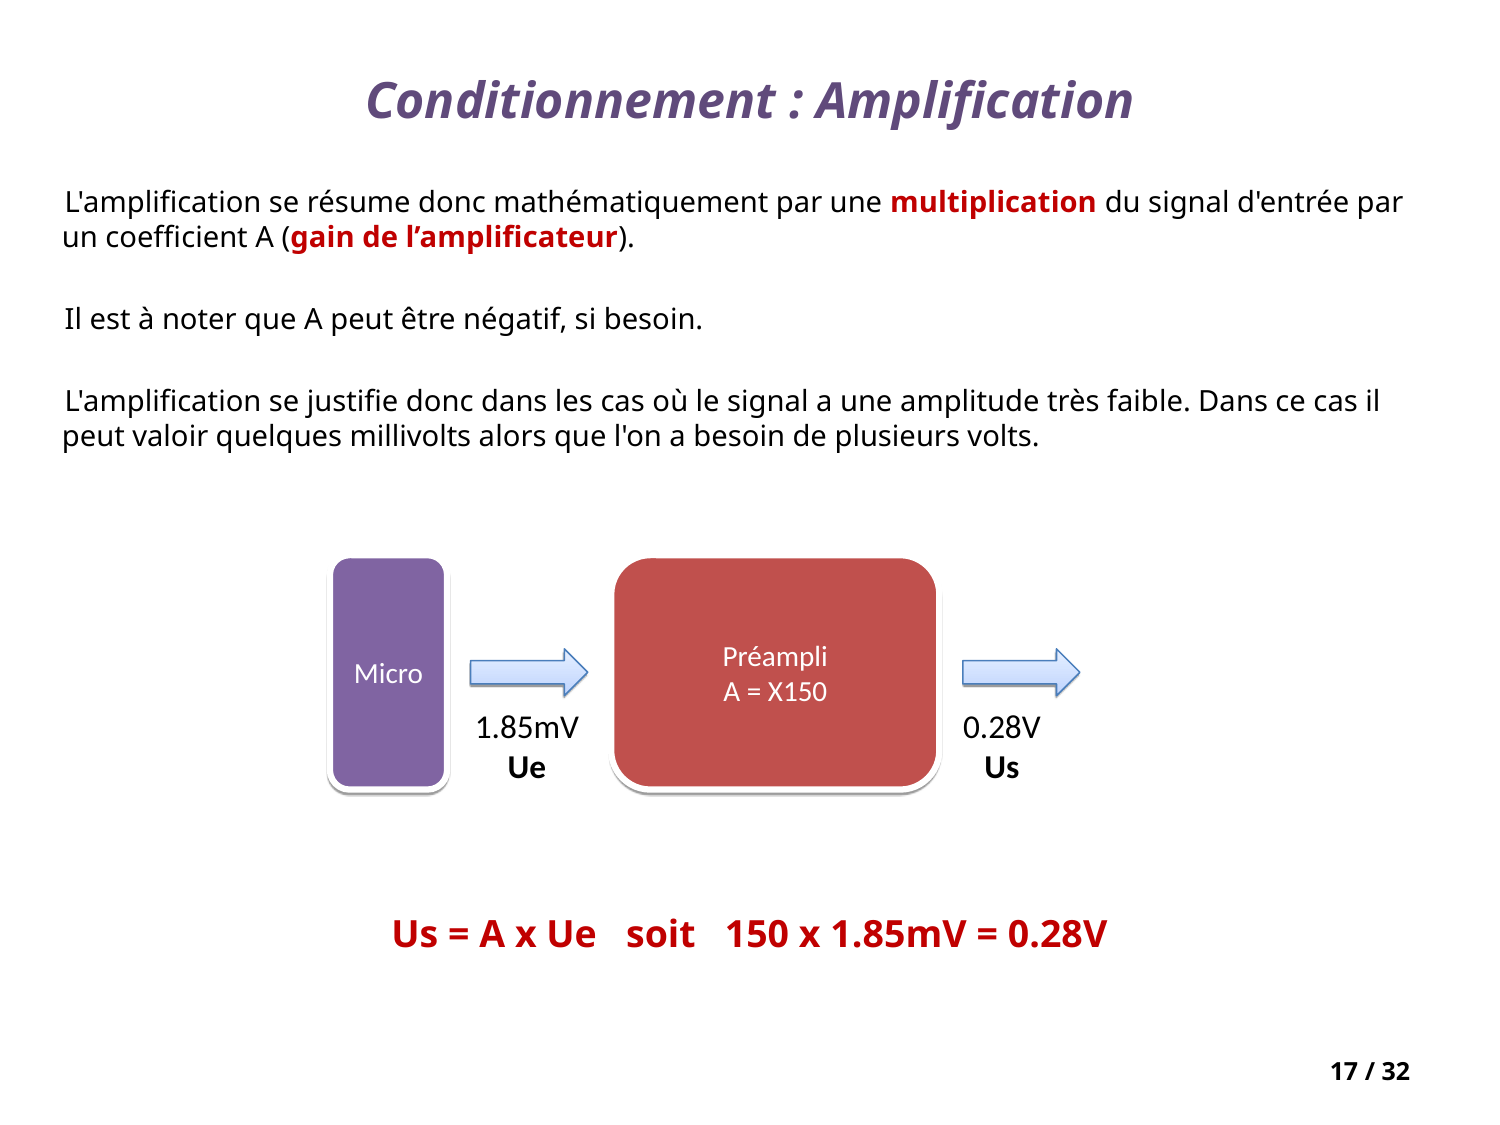

# Conditionnement : Amplification
L'amplification se résume donc mathématiquement par une multiplication du signal d'entrée par un coefficient A (gain de l’amplificateur).
Il est à noter que A peut être négatif, si besoin.
L'amplification se justifie donc dans les cas où le signal a une amplitude très faible. Dans ce cas il peut valoir quelques millivolts alors que l'on a besoin de plusieurs volts.
Us = A x Ue soit 150 x 1.85mV = 0.28V
Micro
Préampli
A = X150
1.85mV
Ue
0.28V
Us